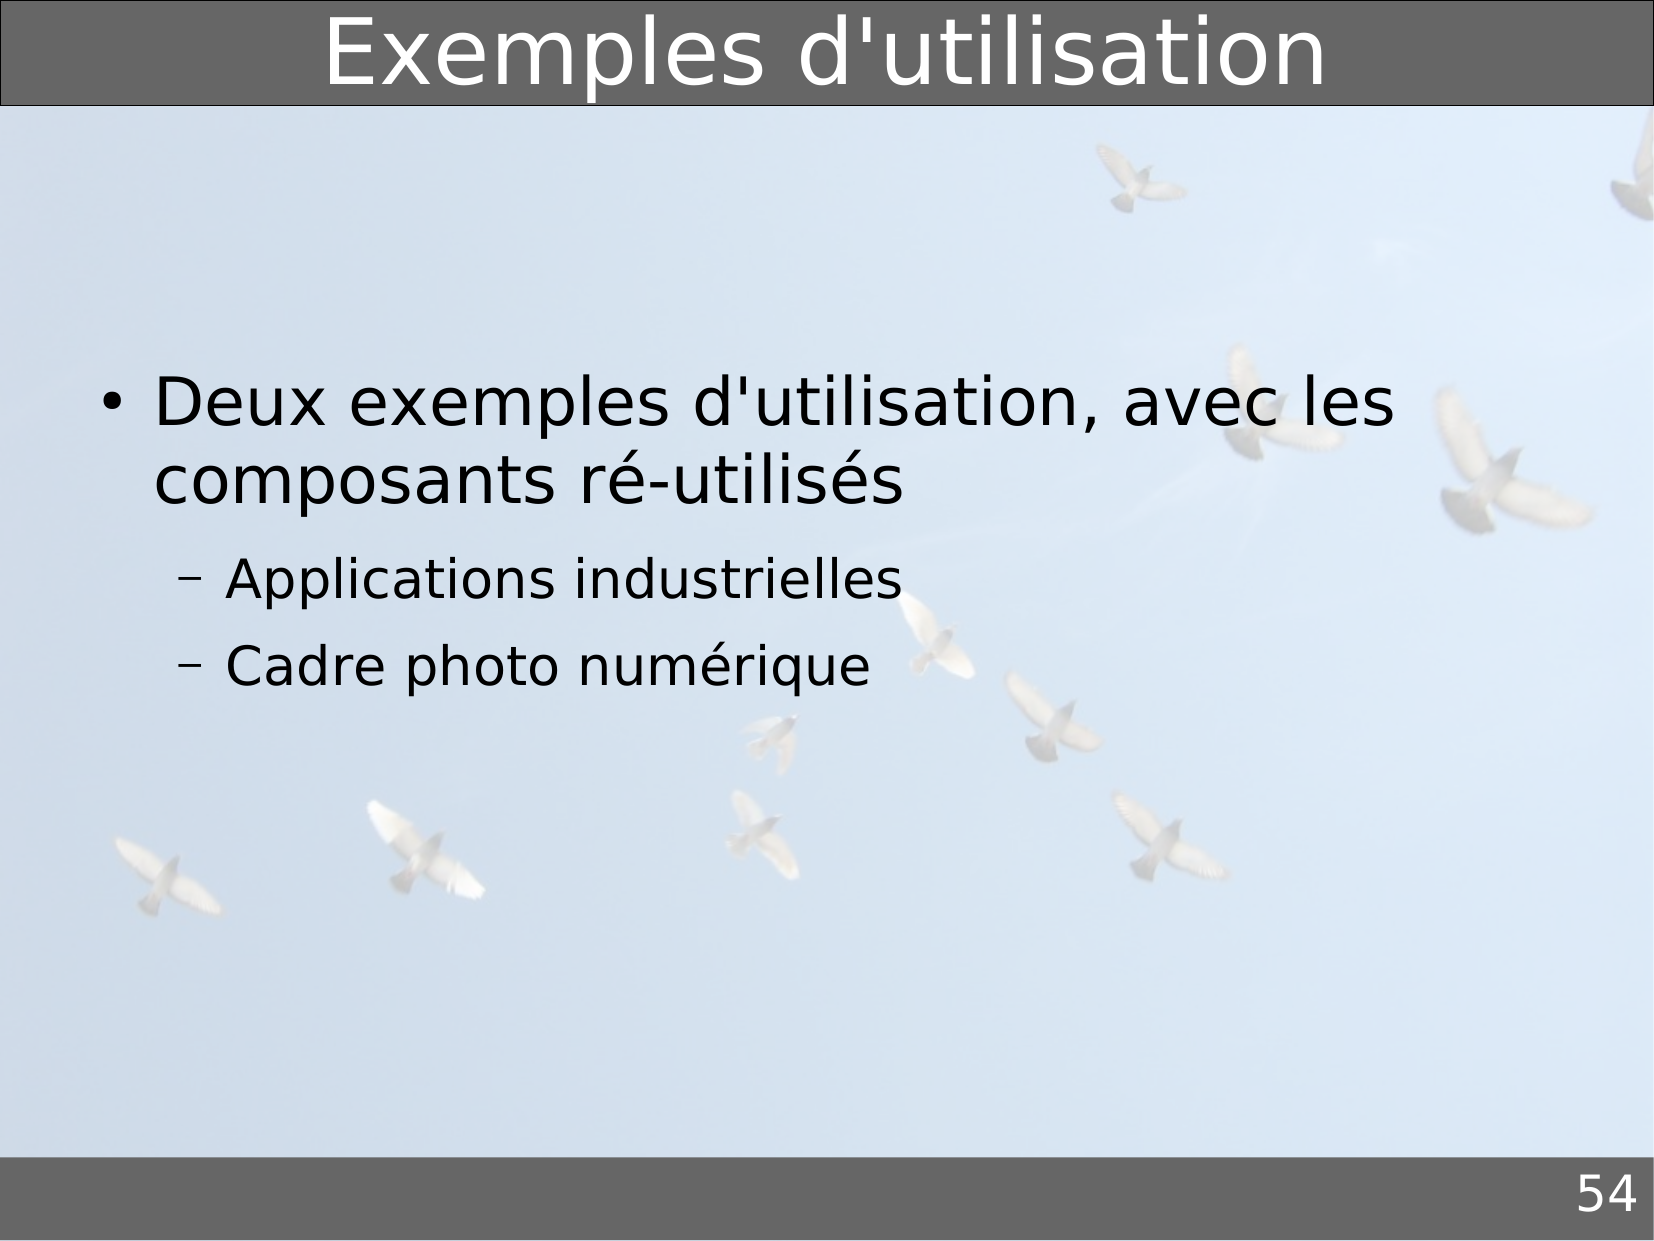

# Exemples d'utilisation
Deux exemples d'utilisation, avec les composants ré-utilisés
Applications industrielles
Cadre photo numérique